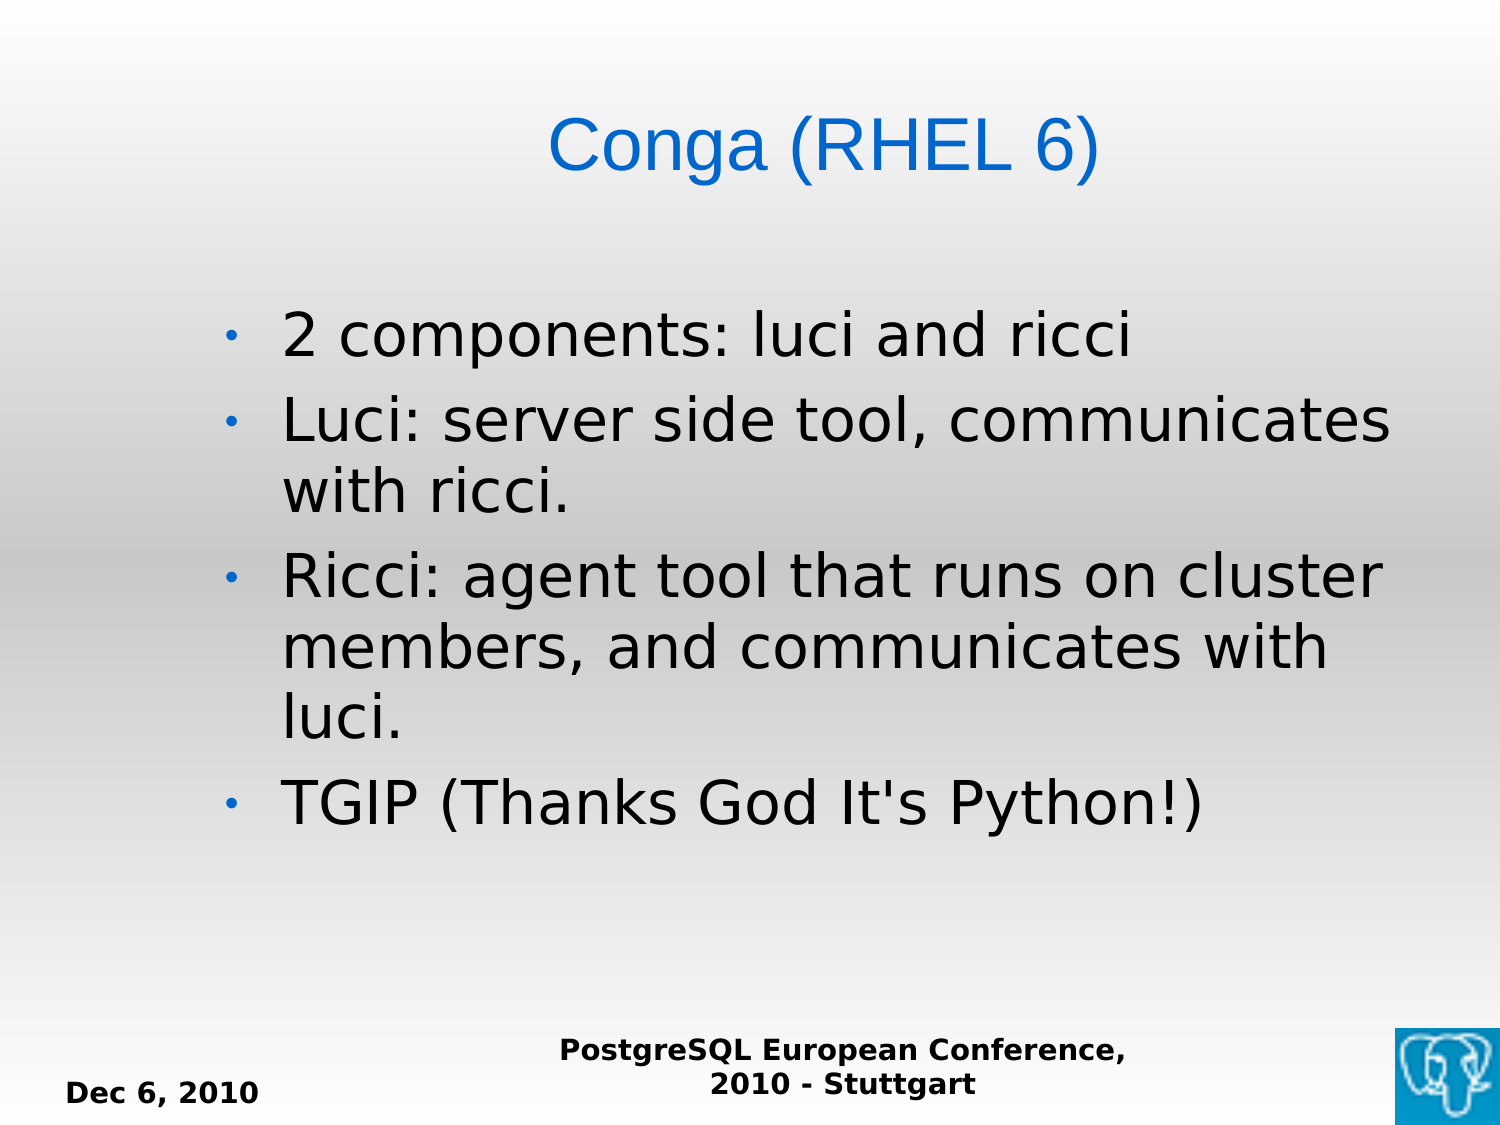

# Conga (RHEL 6)
2 components: luci and ricci
Luci: server side tool, communicates with ricci.
Ricci: agent tool that runs on cluster members, and communicates with luci.
TGIP (Thanks God It's Python!)